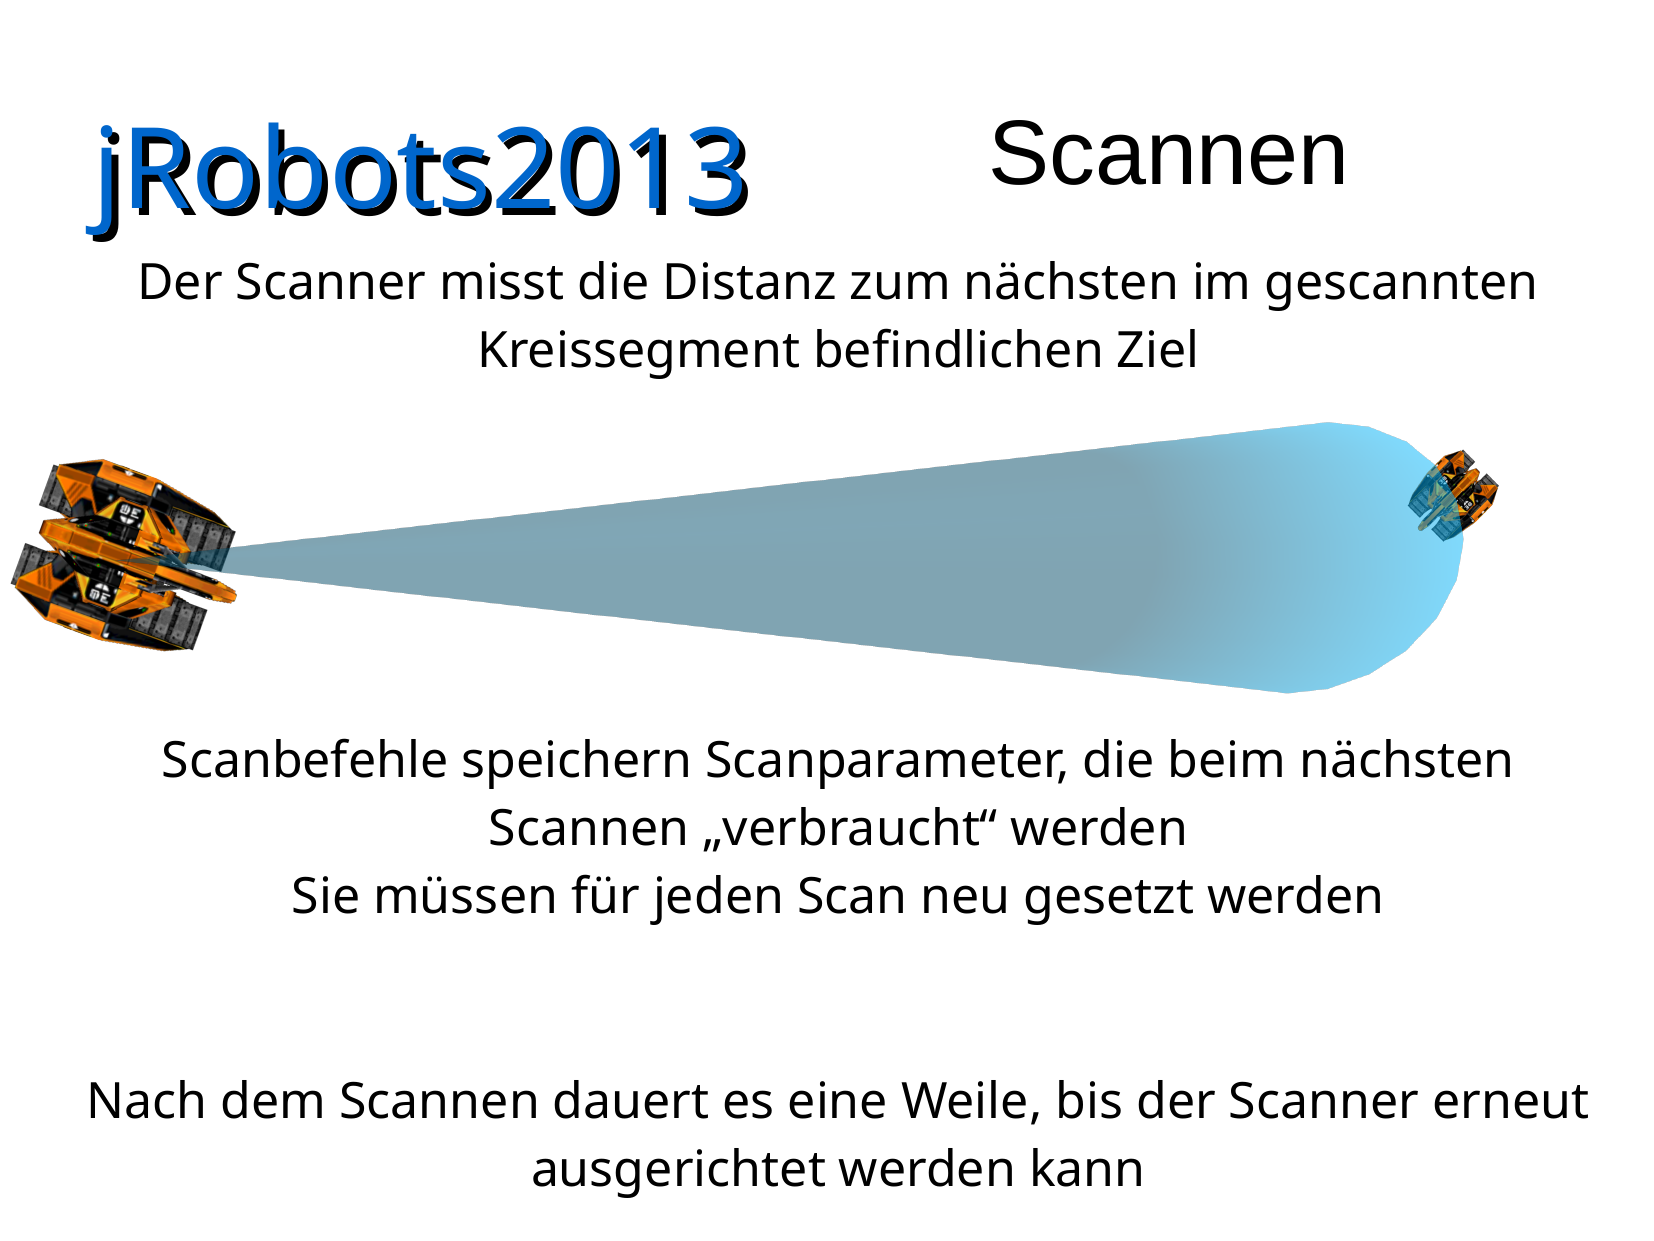

# Scannen
Der Scanner misst die Distanz zum nächsten im gescannten Kreissegment befindlichen Ziel
Scanbefehle speichern Scanparameter, die beim nächsten Scannen „verbraucht“ werden
Sie müssen für jeden Scan neu gesetzt werden
Nach dem Scannen dauert es eine Weile, bis der Scanner erneut ausgerichtet werden kann